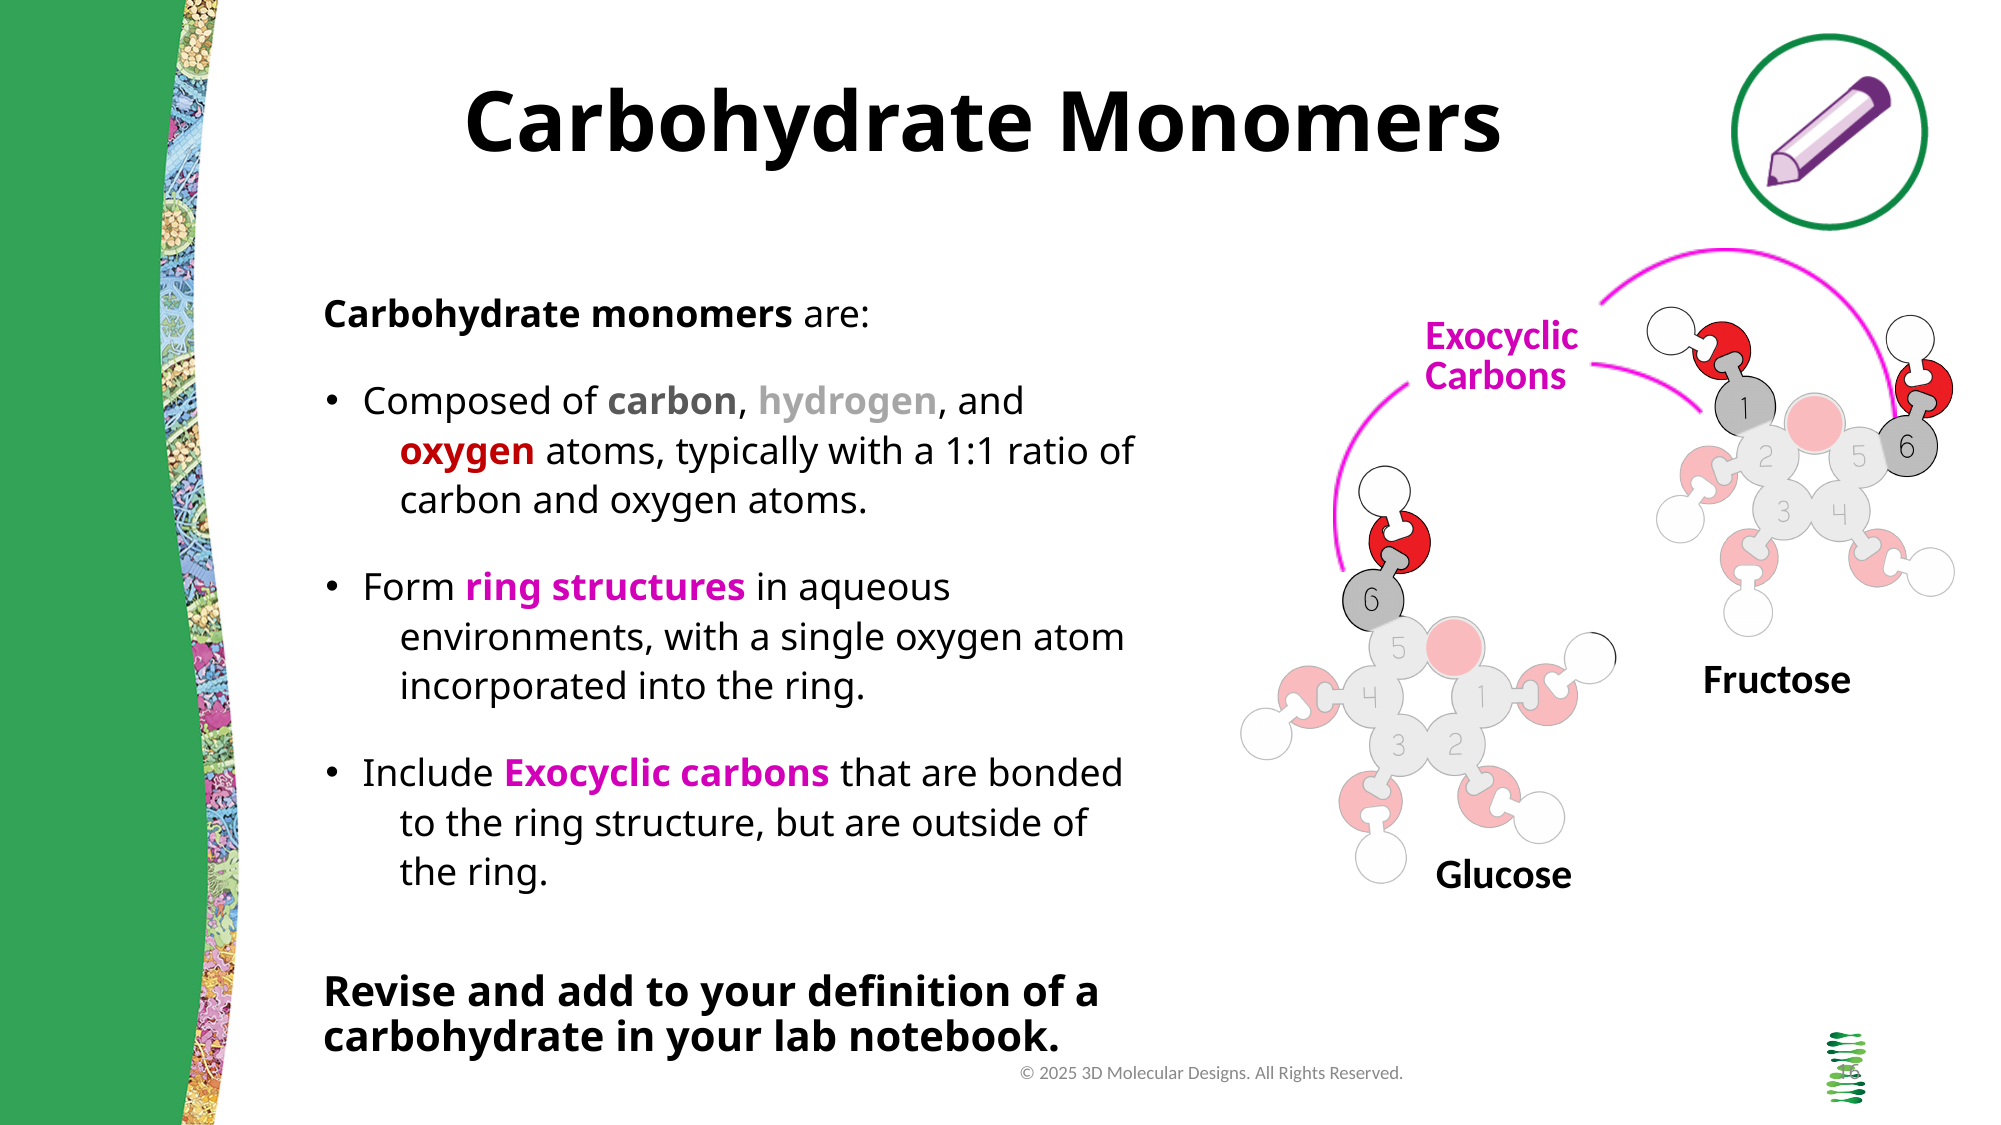

Carbohydrate Monomers
Carbohydrate monomers are:
Composed of carbon, hydrogen, and oxygen atoms, typically with a 1:1 ratio of carbon and oxygen atoms.
Form ring structures in aqueous environments, with a single oxygen atom incorporated into the ring.
Include Exocyclic carbons that are bonded to the ring structure, but are outside of the ring.
Revise and add to your definition of a carbohydrate in your lab notebook.
Exocyclic
Carbons
Fructose
Glucose